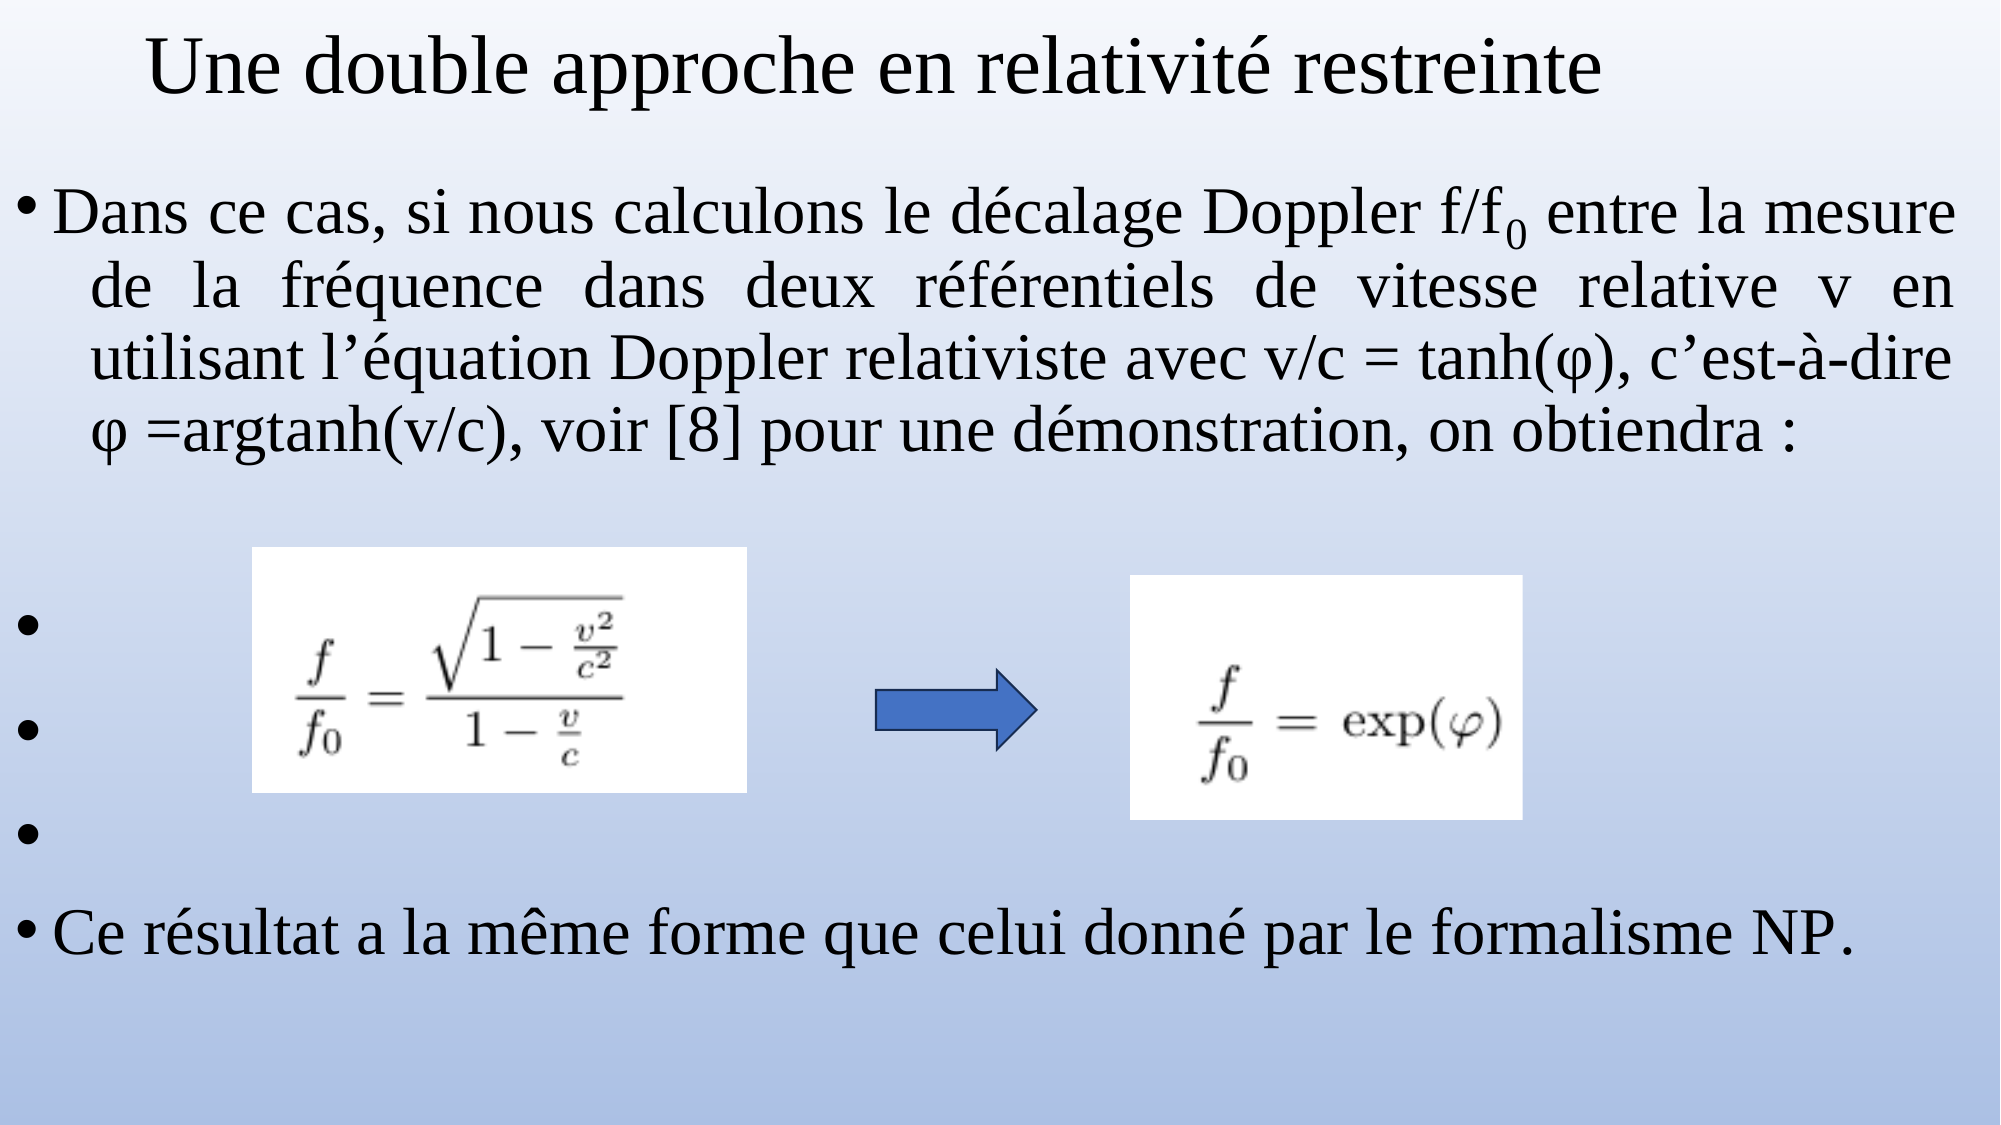

# Une double approche en relativité restreinte
Dans ce cas, si nous calculons le décalage Doppler f/f0 entre la mesure de la fréquence dans deux référentiels de vitesse relative v en utilisant l’équation Doppler relativiste avec v/c = tanh(φ), c’est-à-dire φ =argtanh(v/c), voir [8] pour une démonstration, on obtiendra :
Ce résultat a la même forme que celui donné par le formalisme NP.